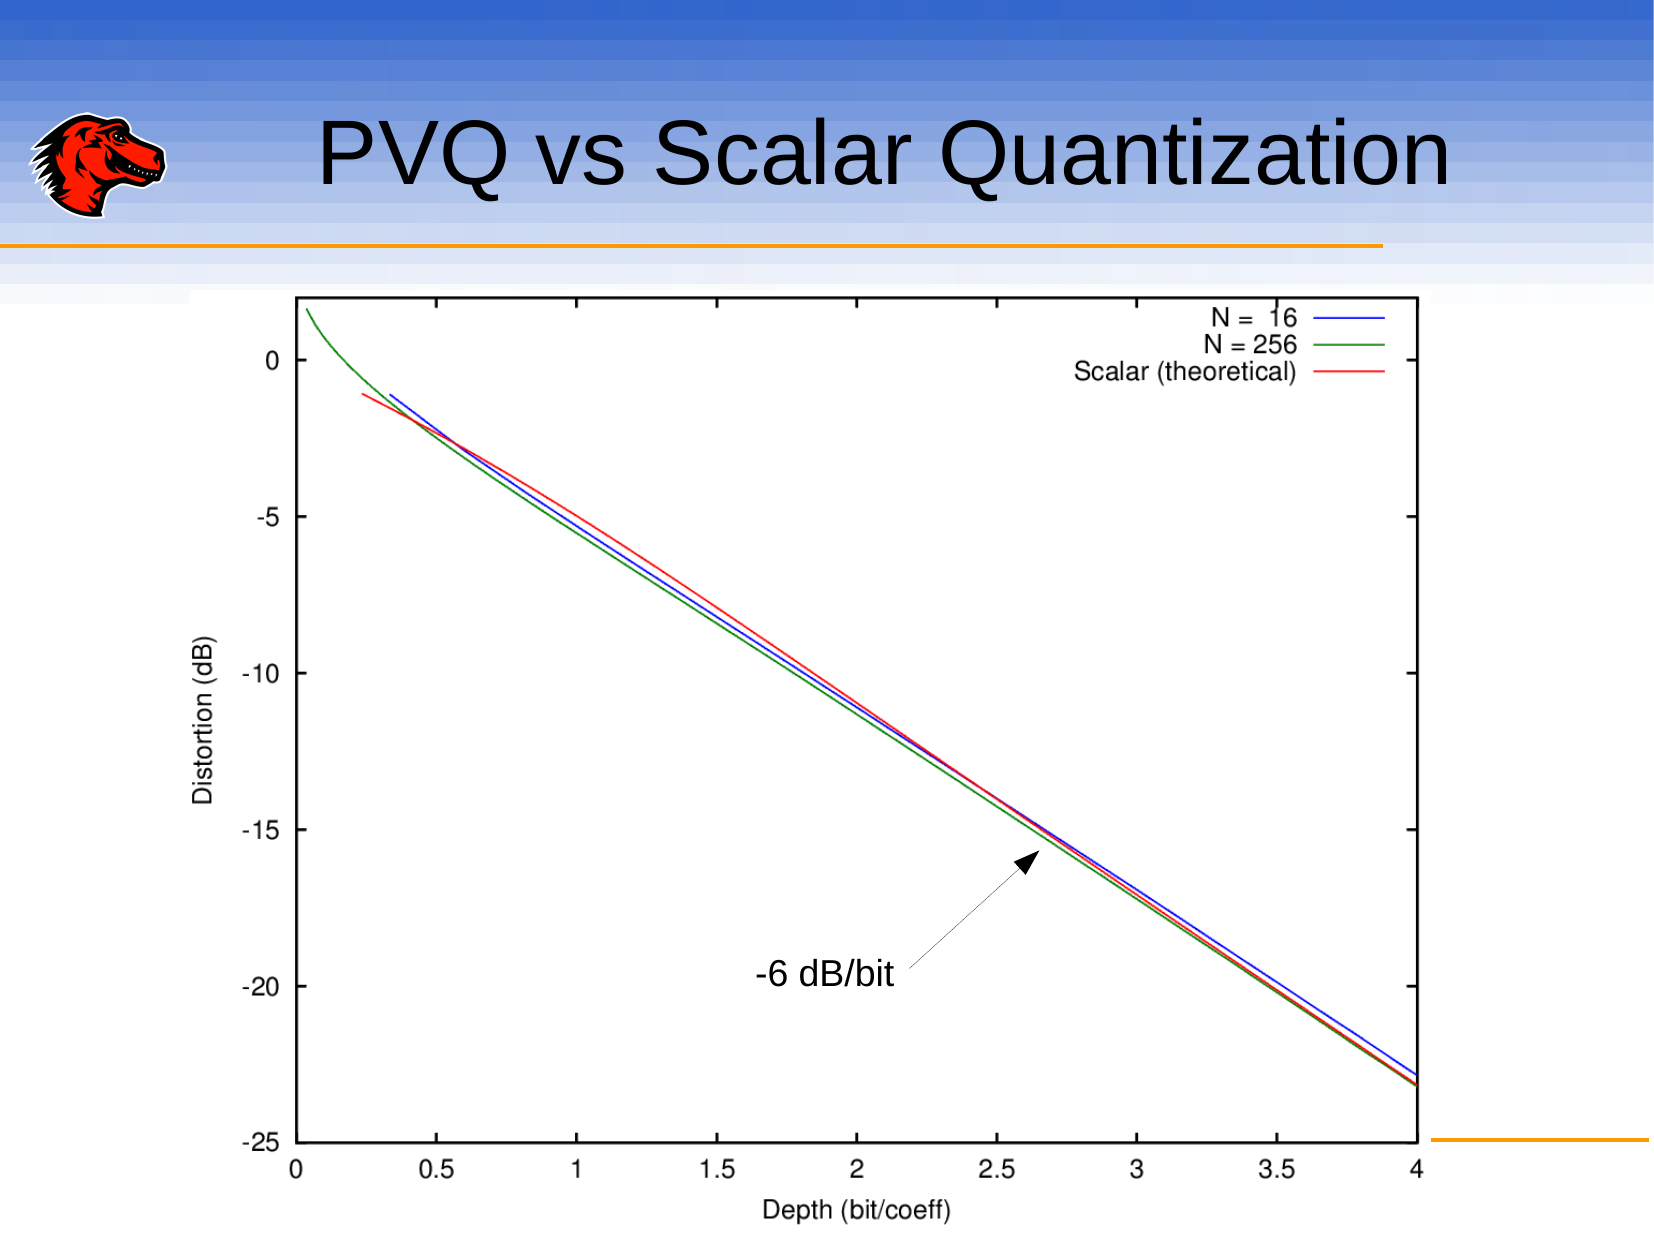

# PVQ vs Scalar Quantization
-6 dB/bit